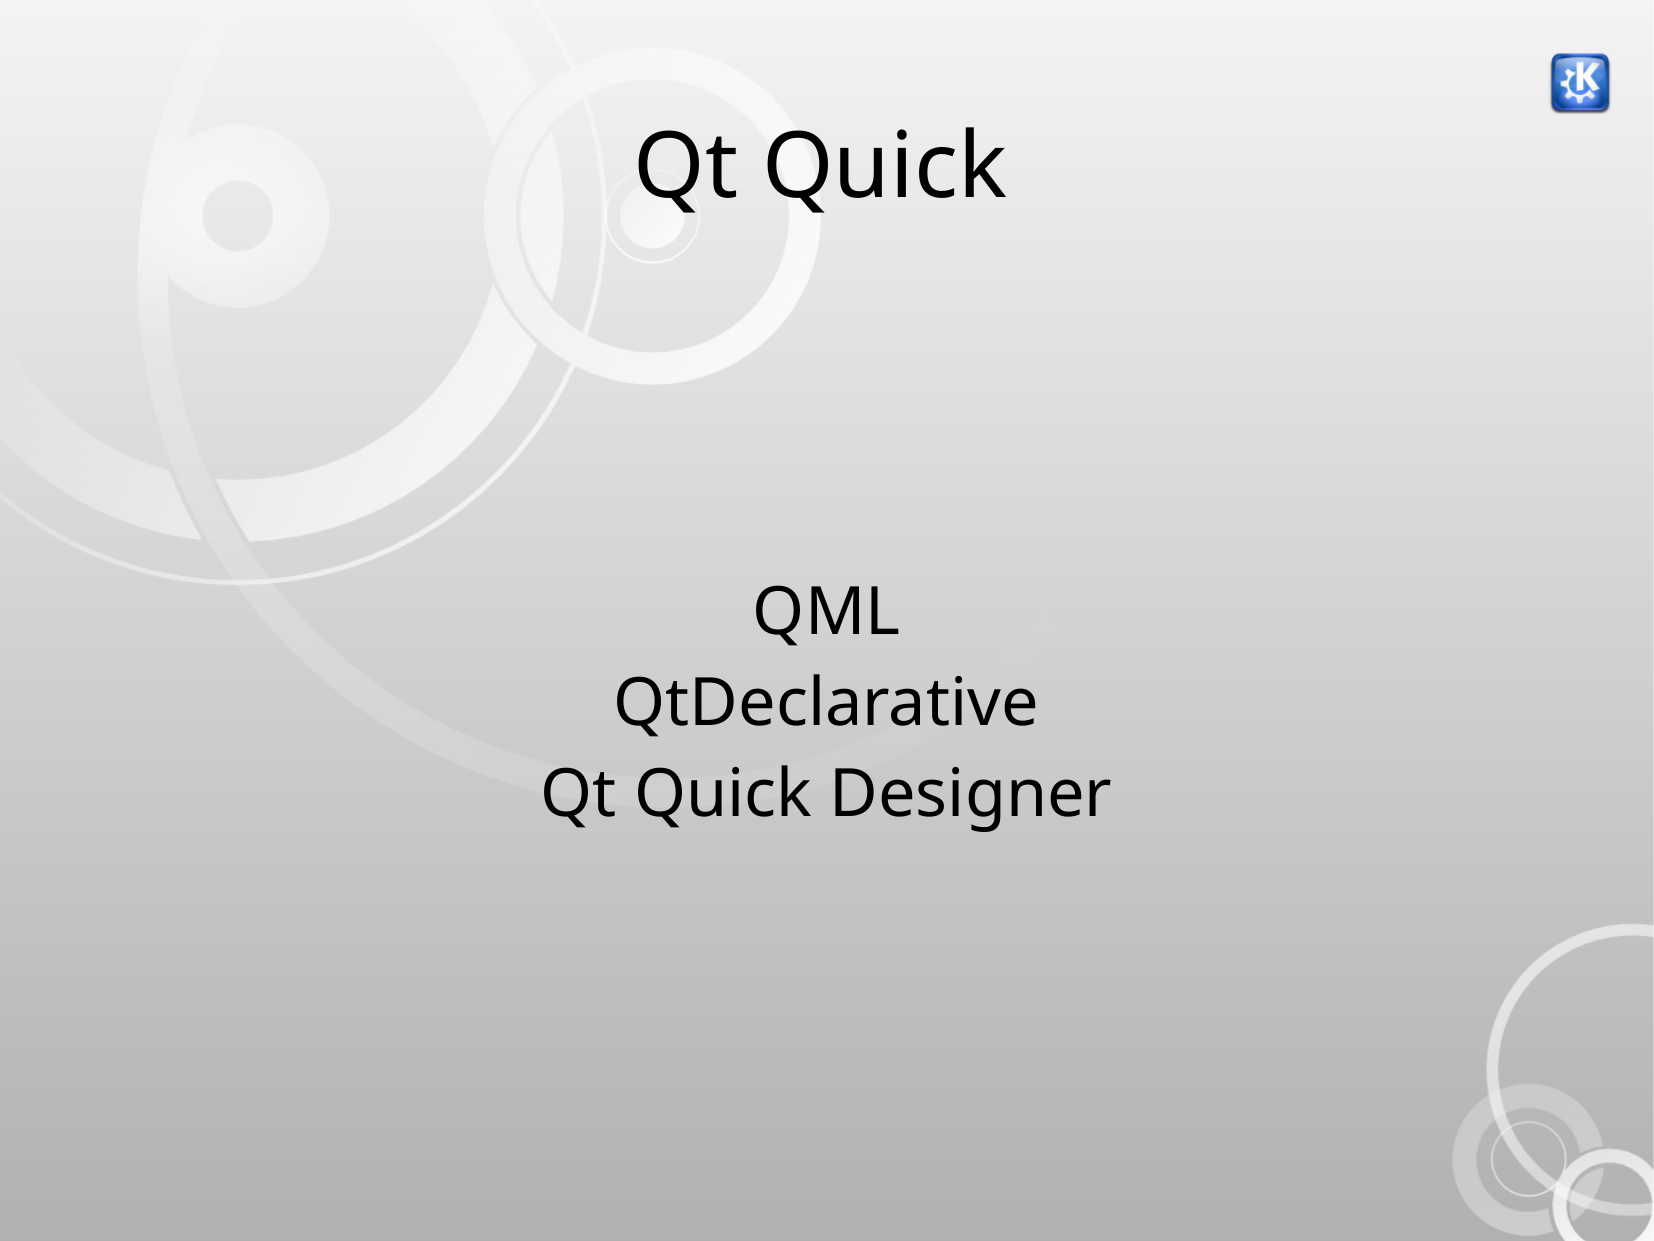

# Qt Quick
QML
QtDeclarative
Qt Quick Designer